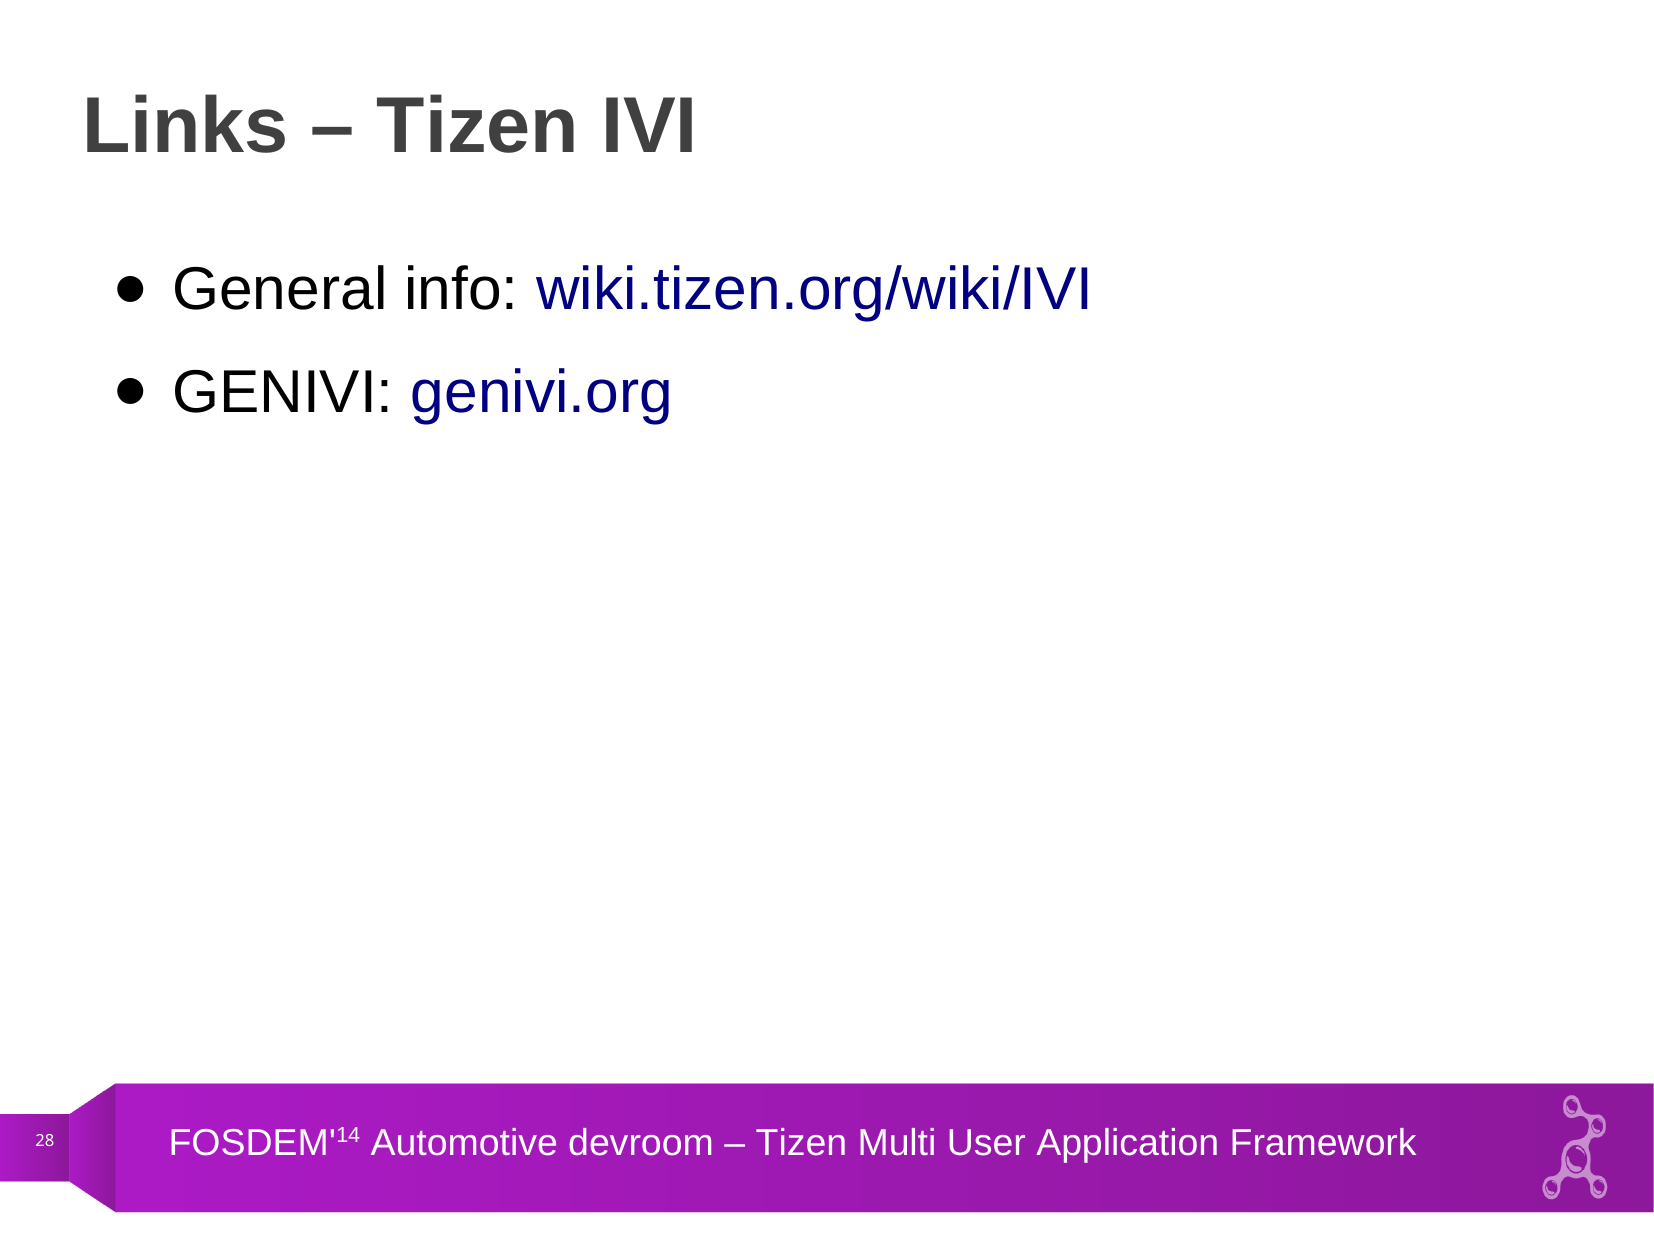

# Links – Tizen IVI
General info: wiki.tizen.org/wiki/IVI
GENIVI: genivi.org